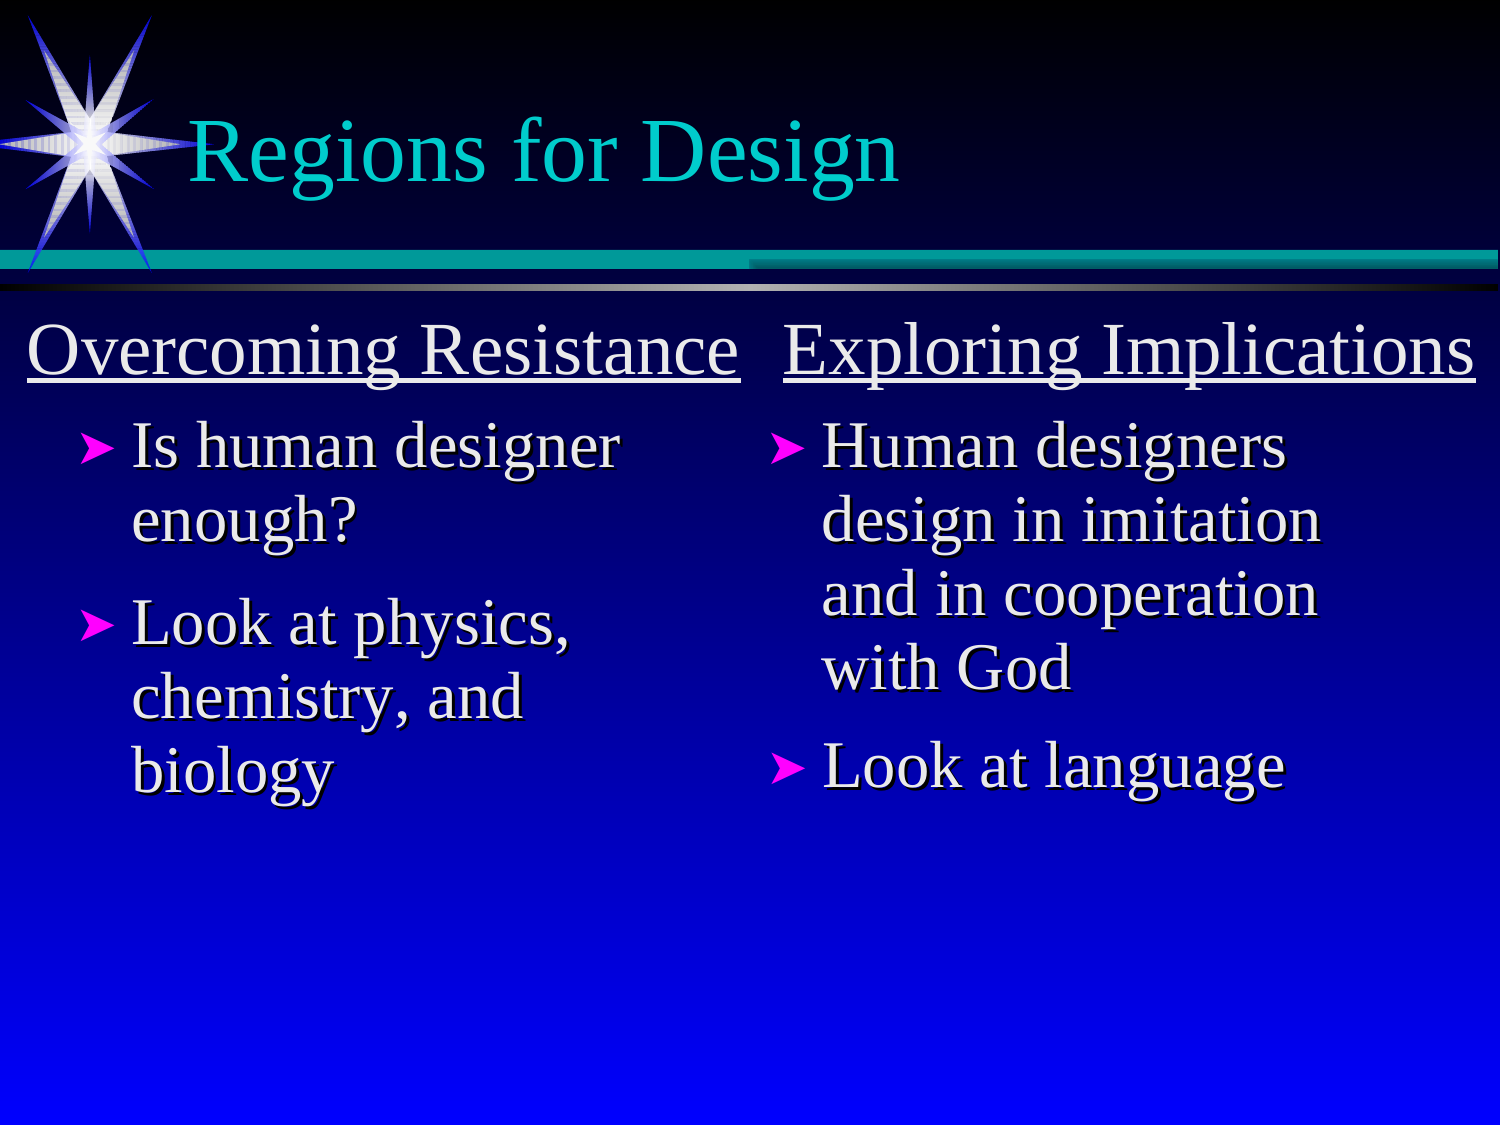

# Regions for Design
Overcoming Resistance
Exploring Implications
Is human designer enough?
Human designers design in imitation and in cooperation with God
Look at physics, chemistry, and biology
Look at language